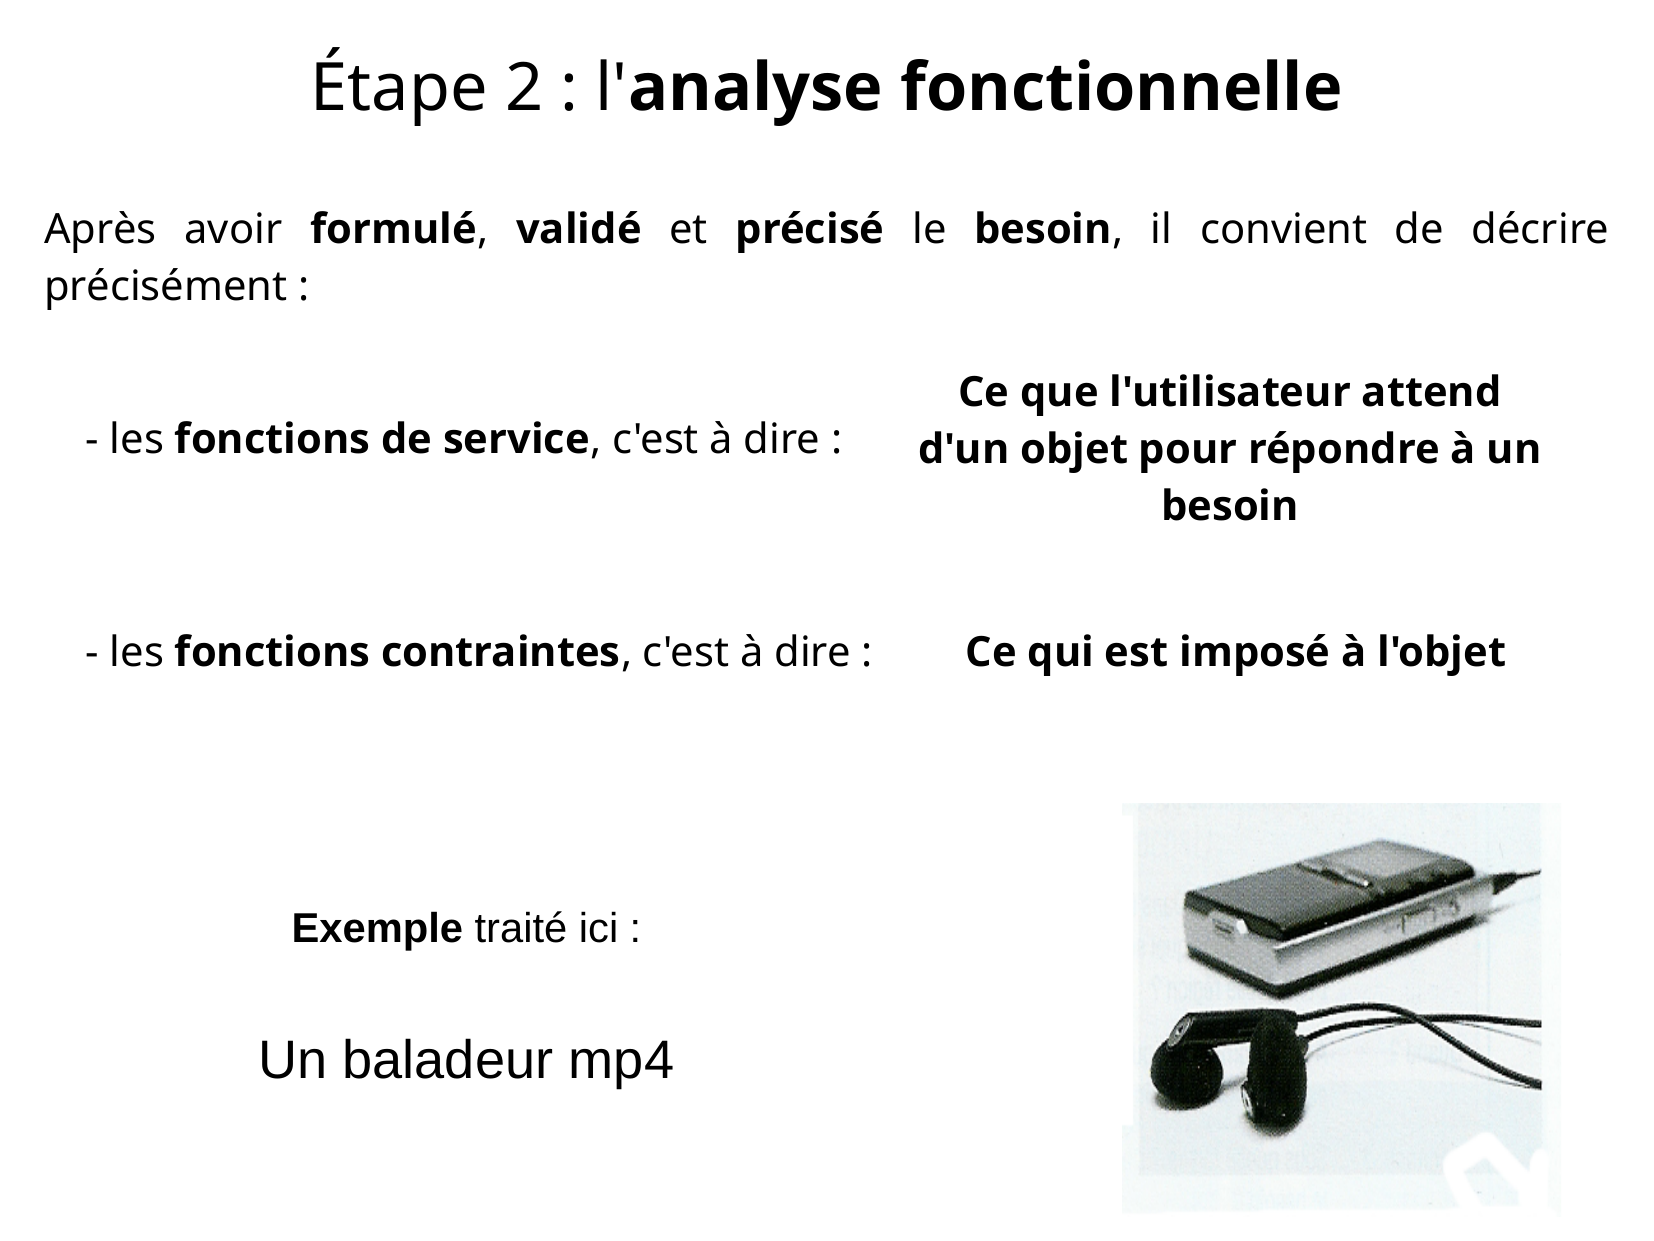

Étape 2 : l'analyse fonctionnelle
Après avoir formulé, validé et précisé le besoin, il convient de décrire précisément :
Ce que l'utilisateur attend d'un objet pour répondre à un besoin
- les fonctions de service, c'est à dire :
Ce qui est imposé à l'objet
- les fonctions contraintes, c'est à dire :
Exemple traité ici :
Un baladeur mp4